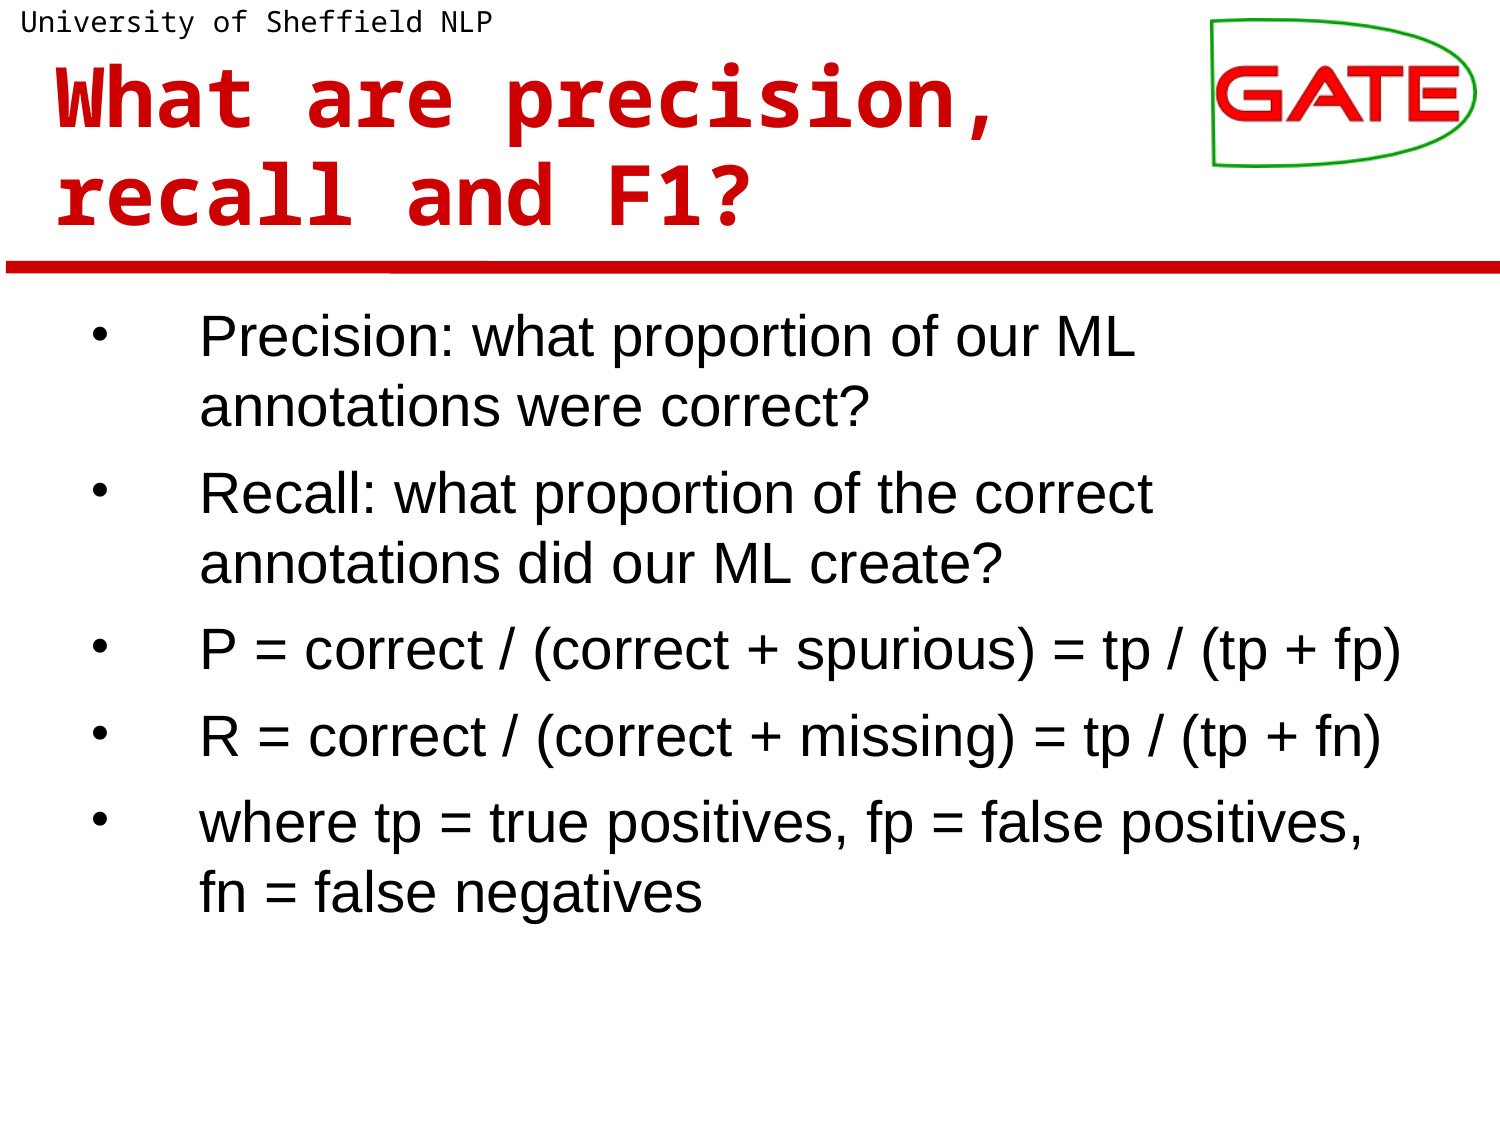

# What are precision, recall and F1?
Precision: what proportion of our ML annotations were correct?
Recall: what proportion of the correct annotations did our ML create?
P = correct / (correct + spurious) = tp / (tp + fp)
R = correct / (correct + missing) = tp / (tp + fn)
where tp = true positives, fp = false positives,
fn = false negatives